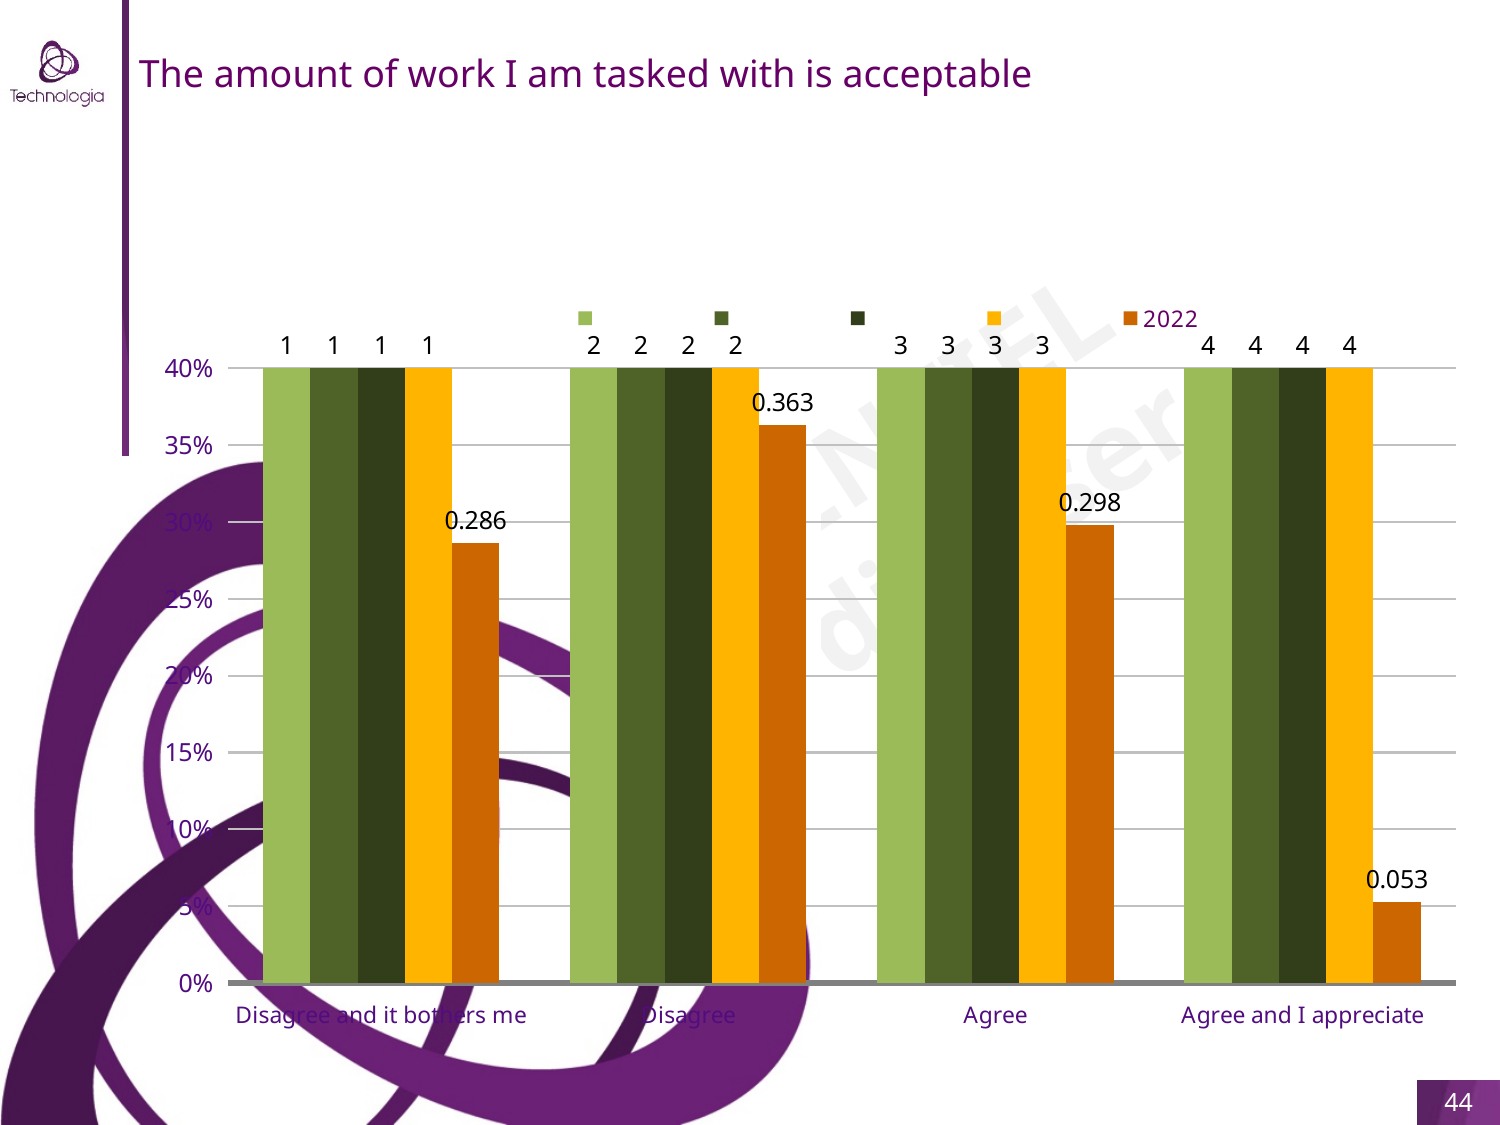

# The amount of work I am tasked with is acceptable
[unsupported chart]